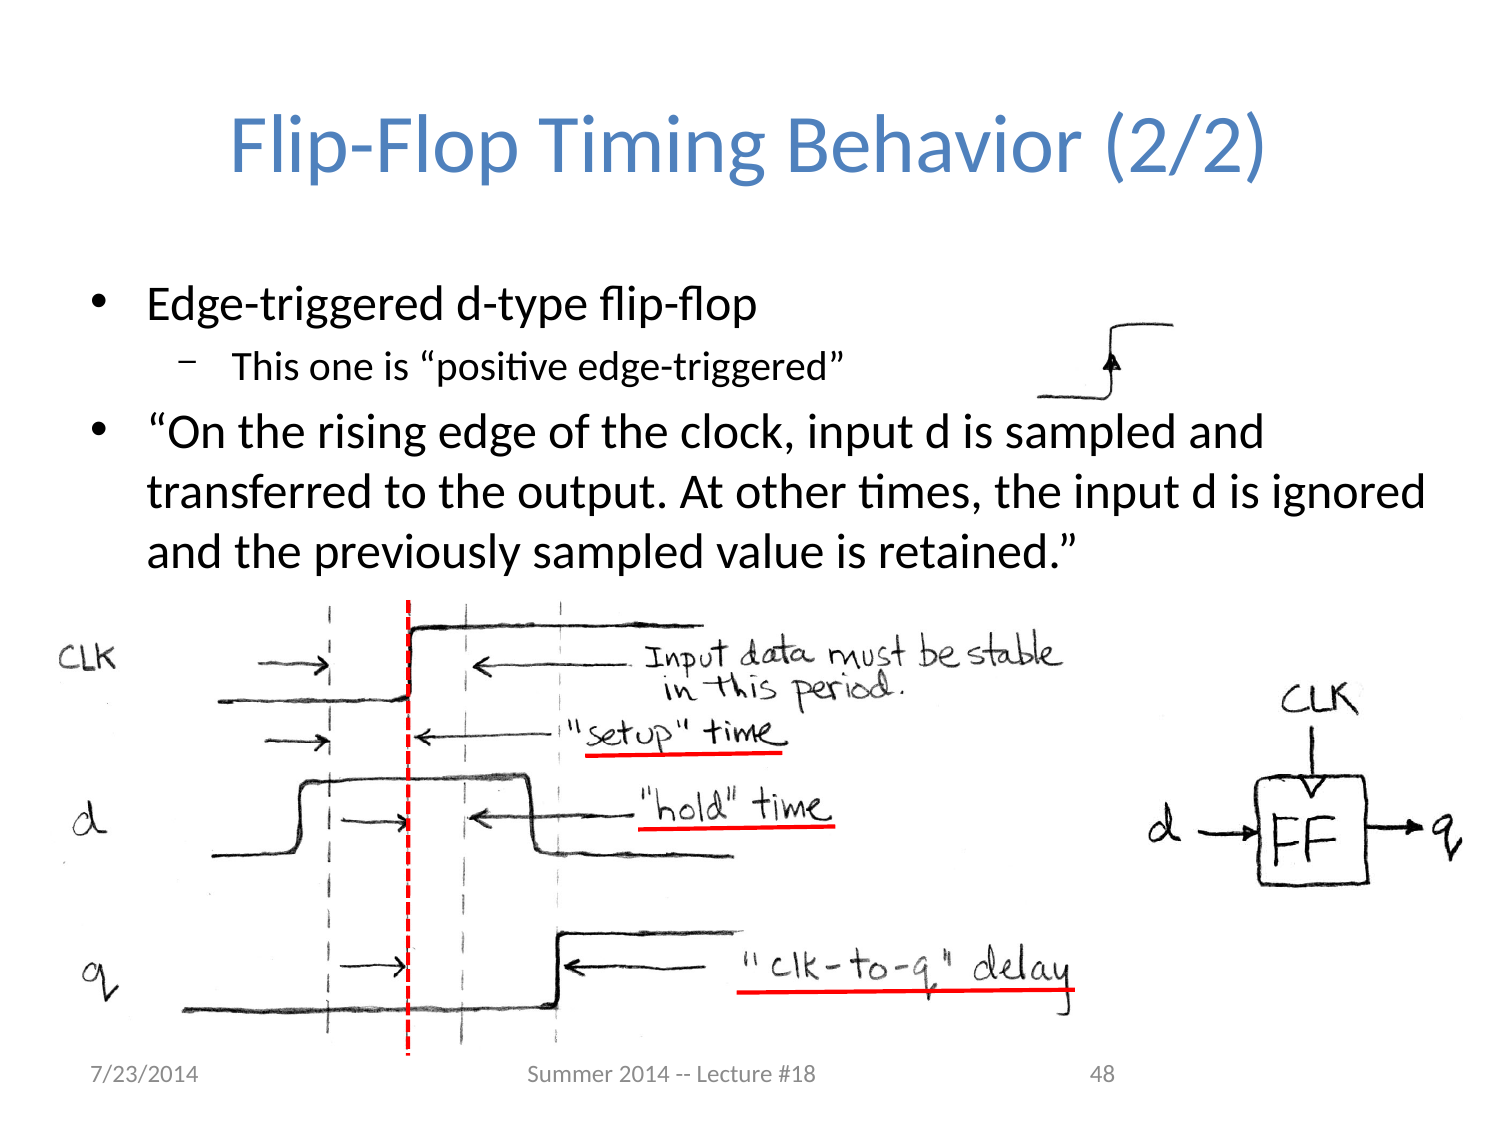

Flip-Flop Timing Behavior (2/2)
# Edge-triggered d-type flip-flop
This one is “positive edge-triggered”
“On the rising edge of the clock, input d is sampled and transferred to the output. At other times, the input d is ignored and the previously sampled value is retained.”
7/23/2014
Summer 2014 -- Lecture #18